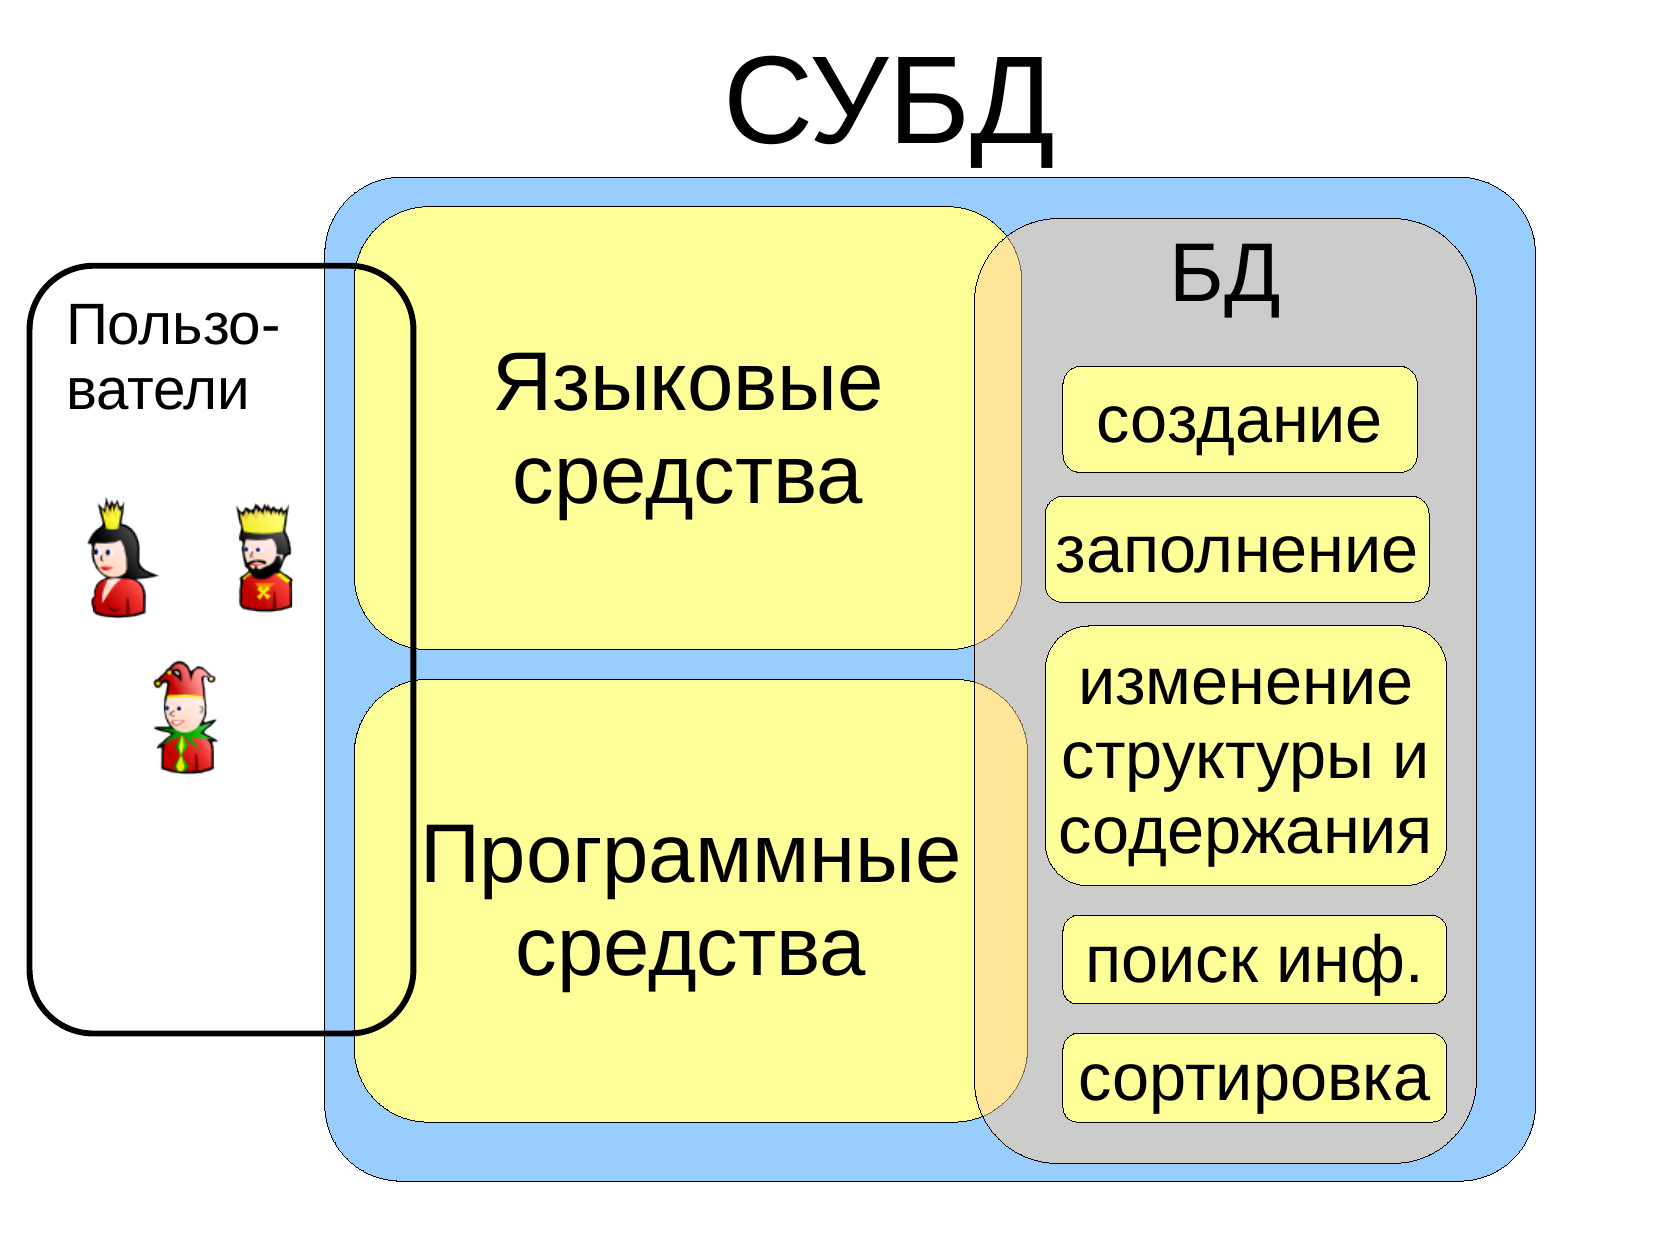

СУБД
Языковые
средства
БД
Пользо-
ватели
создание
заполнение
изменение
структуры и
содержания
Программные
средства
поиск инф.
сортировка